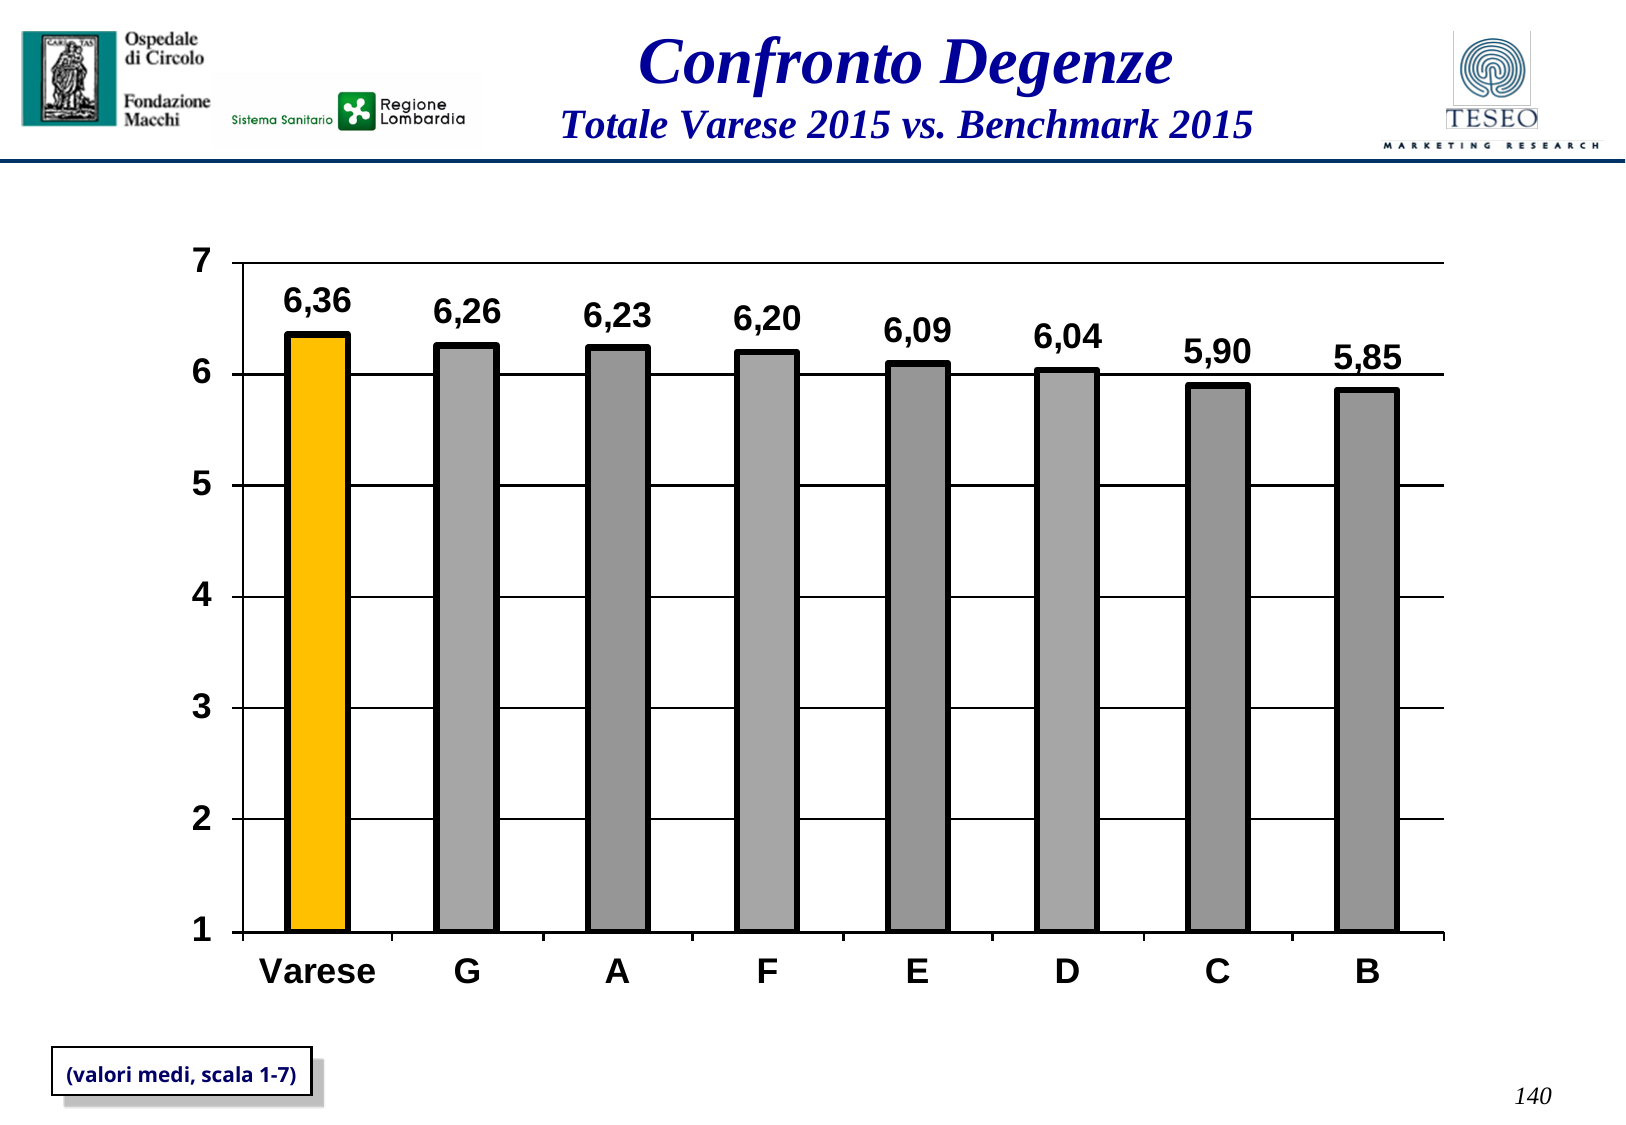

Confronto Degenze
Totale Varese 2015 vs. Benchmark 2015
(valori medi, scala 1-7)